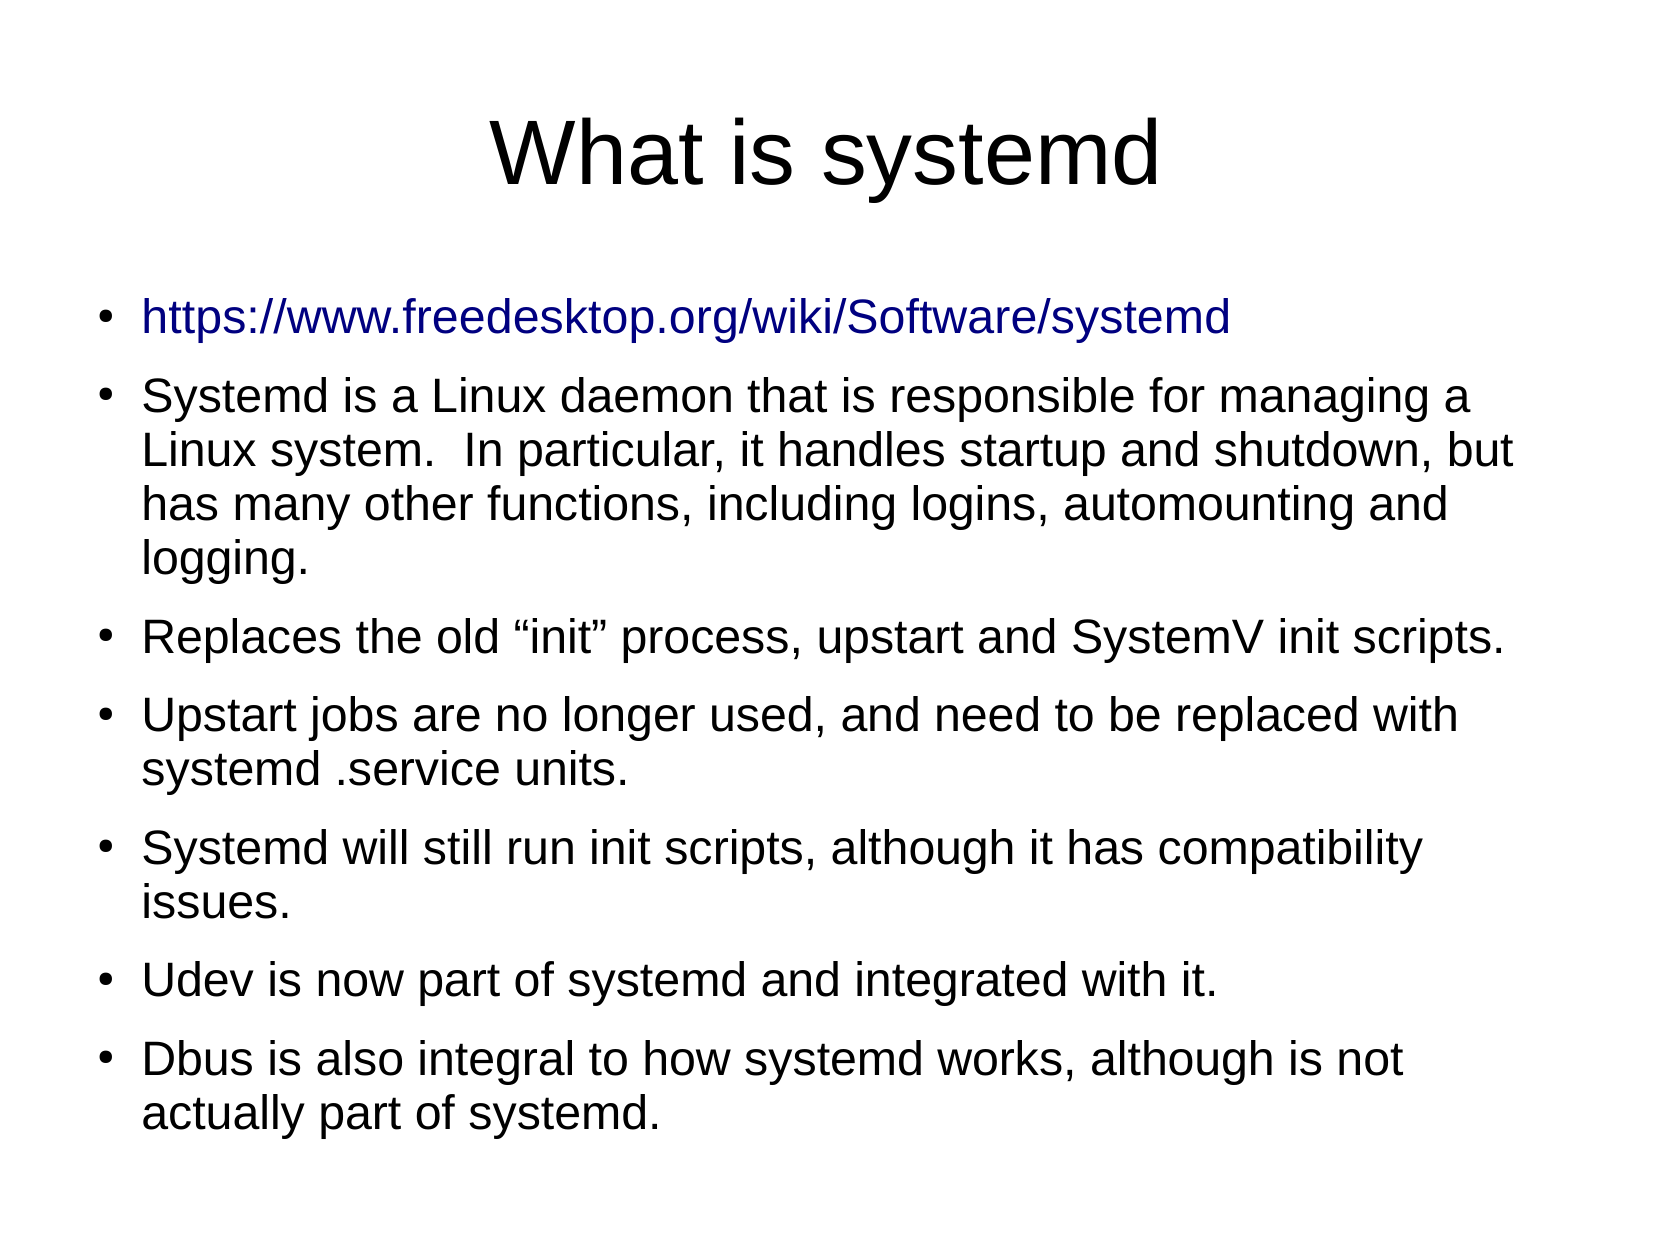

# What is systemd
https://www.freedesktop.org/wiki/Software/systemd
Systemd is a Linux daemon that is responsible for managing a Linux system. In particular, it handles startup and shutdown, but has many other functions, including logins, automounting and logging.
Replaces the old “init” process, upstart and SystemV init scripts.
Upstart jobs are no longer used, and need to be replaced with systemd .service units.
Systemd will still run init scripts, although it has compatibility issues.
Udev is now part of systemd and integrated with it.
Dbus is also integral to how systemd works, although is not actually part of systemd.